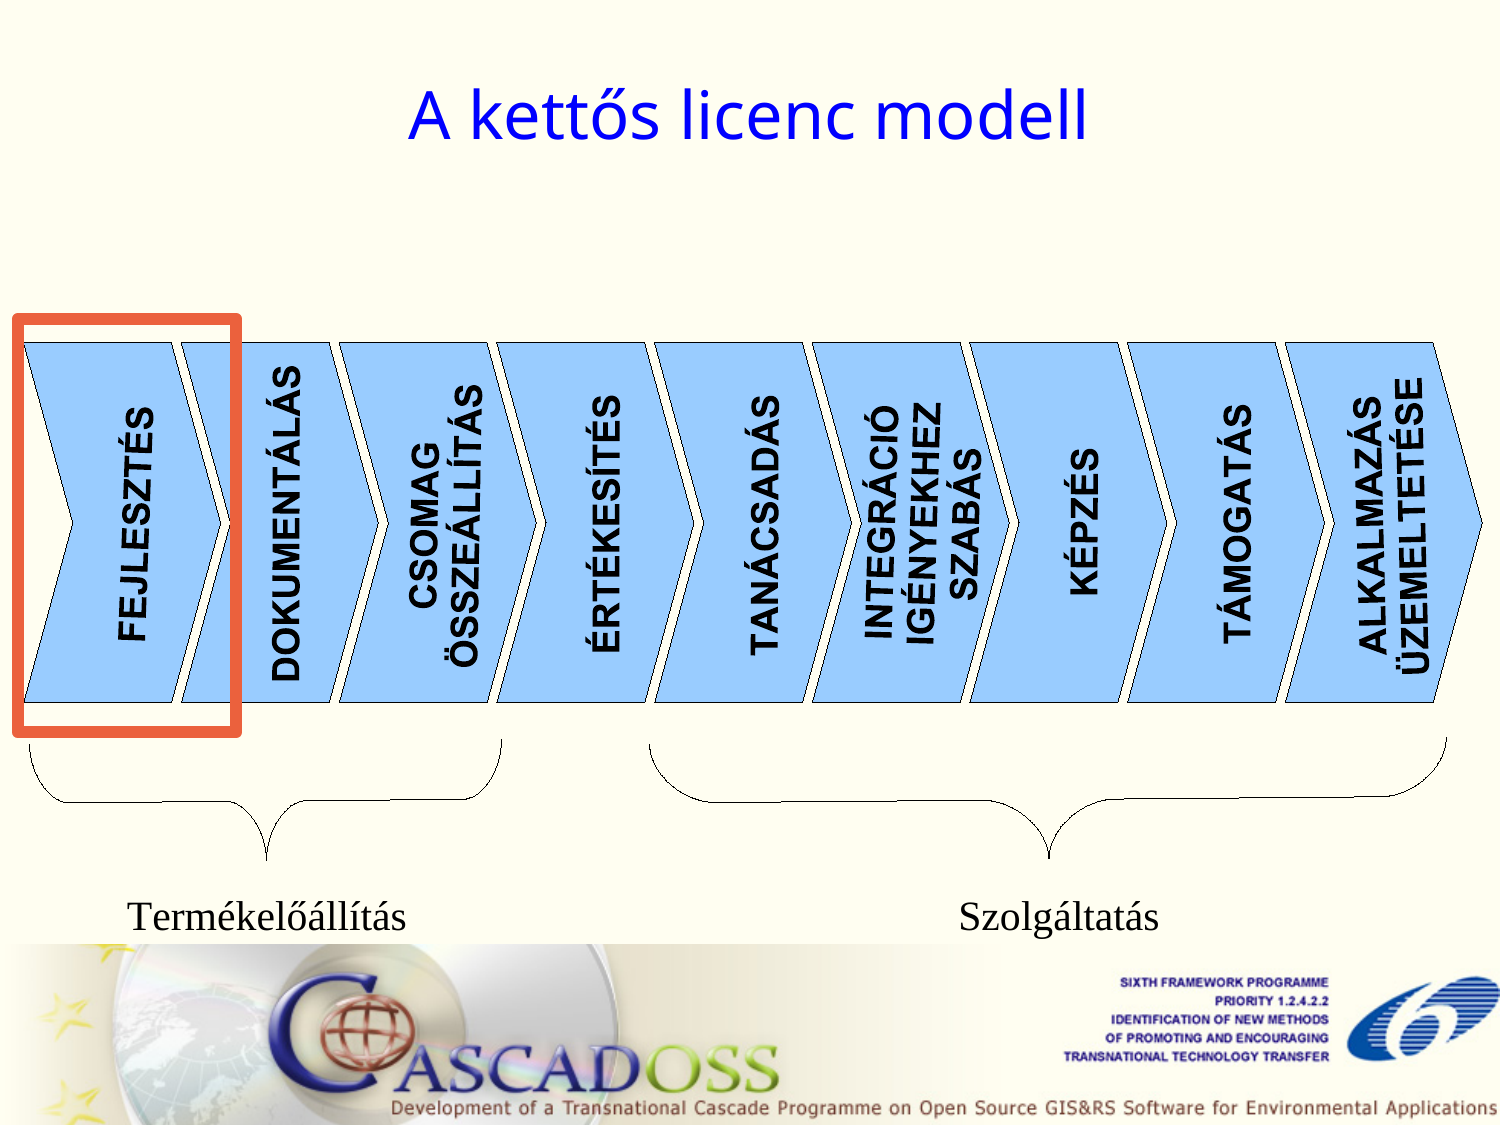

# A kettős licenc modell
Termékelőállítás
Szolgáltatás